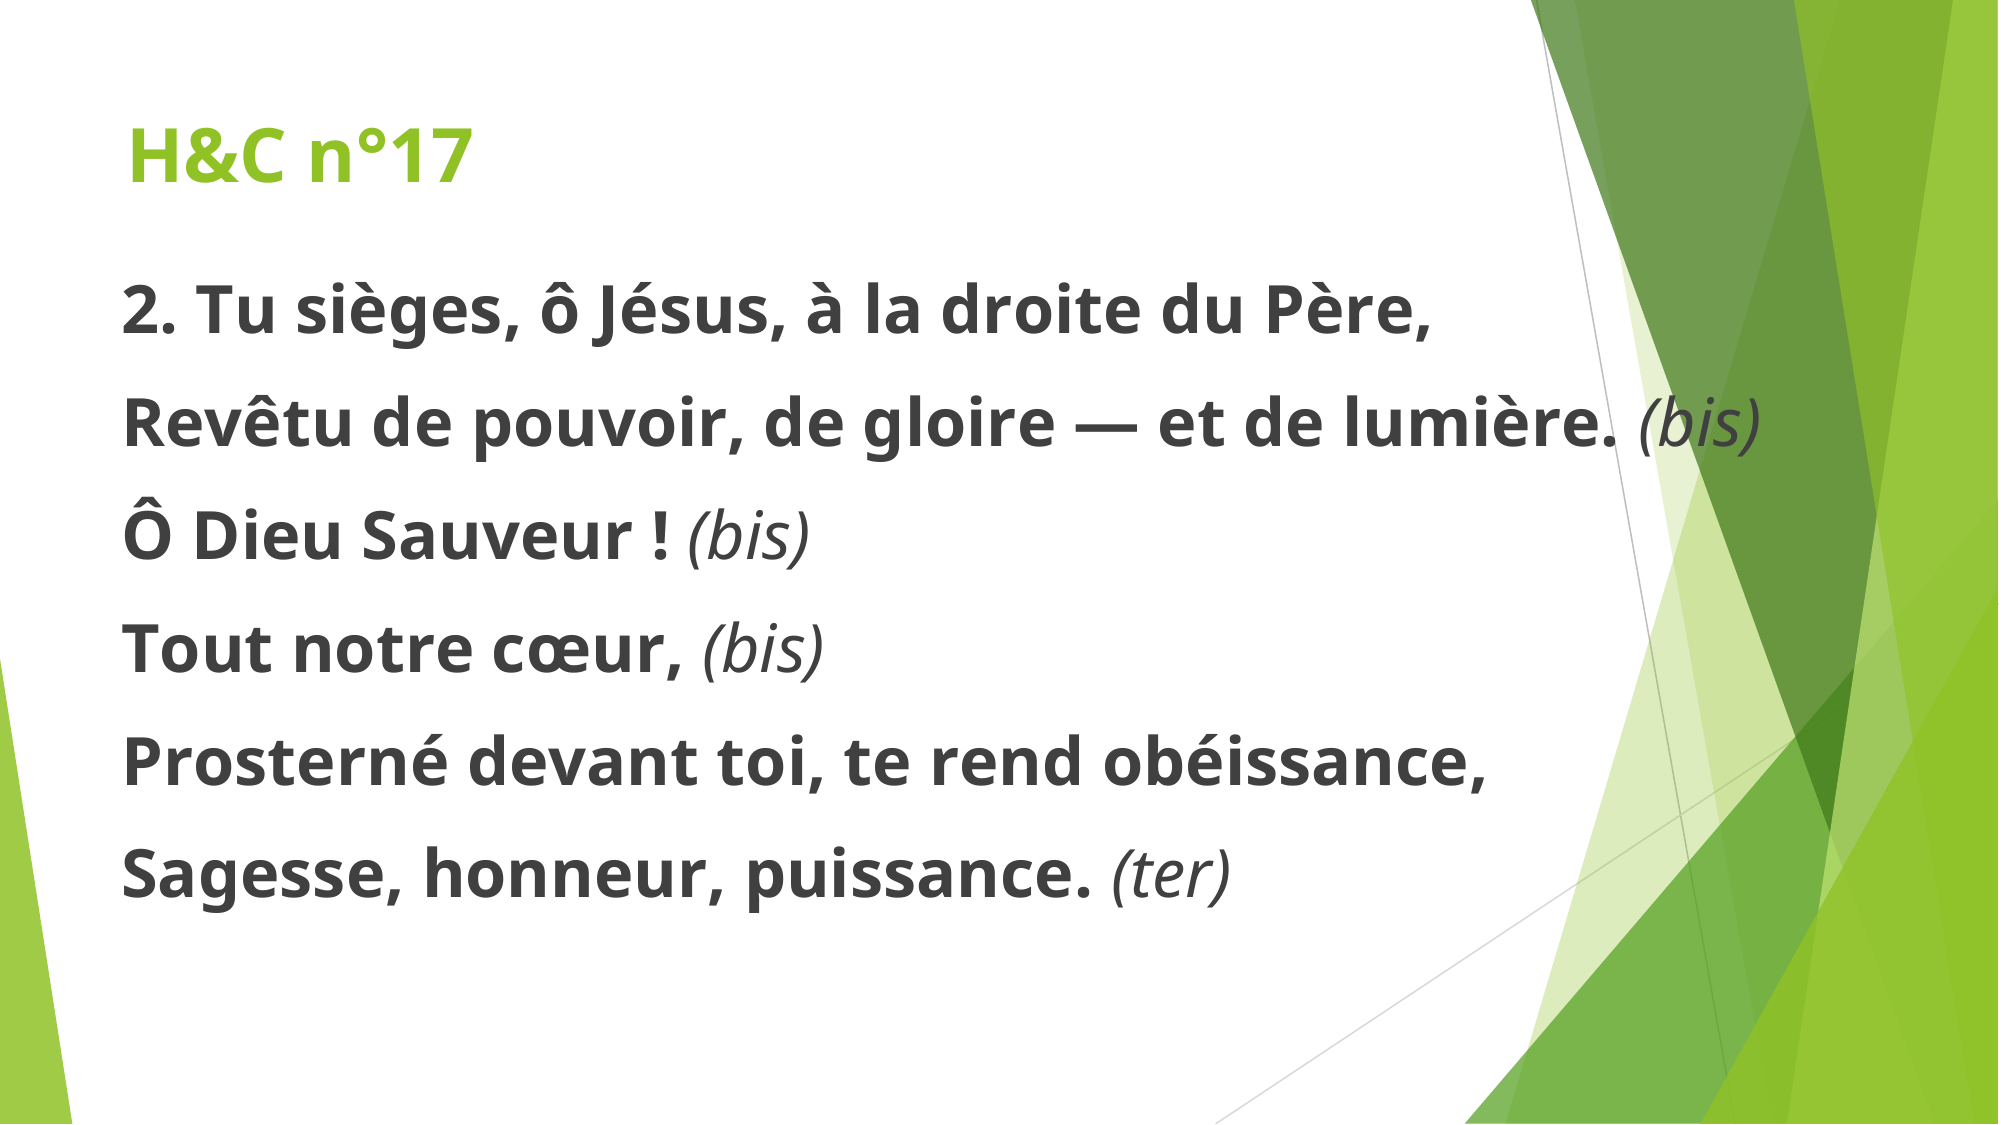

H&C n°17
2. Tu sièges, ô Jésus, à la droite du Père,
Revêtu de pouvoir, de gloire — et de lumière. (bis)
Ô Dieu Sauveur ! (bis)
Tout notre cœur, (bis)
Prosterné devant toi, te rend obéissance,
Sagesse, honneur, puissance. (ter)